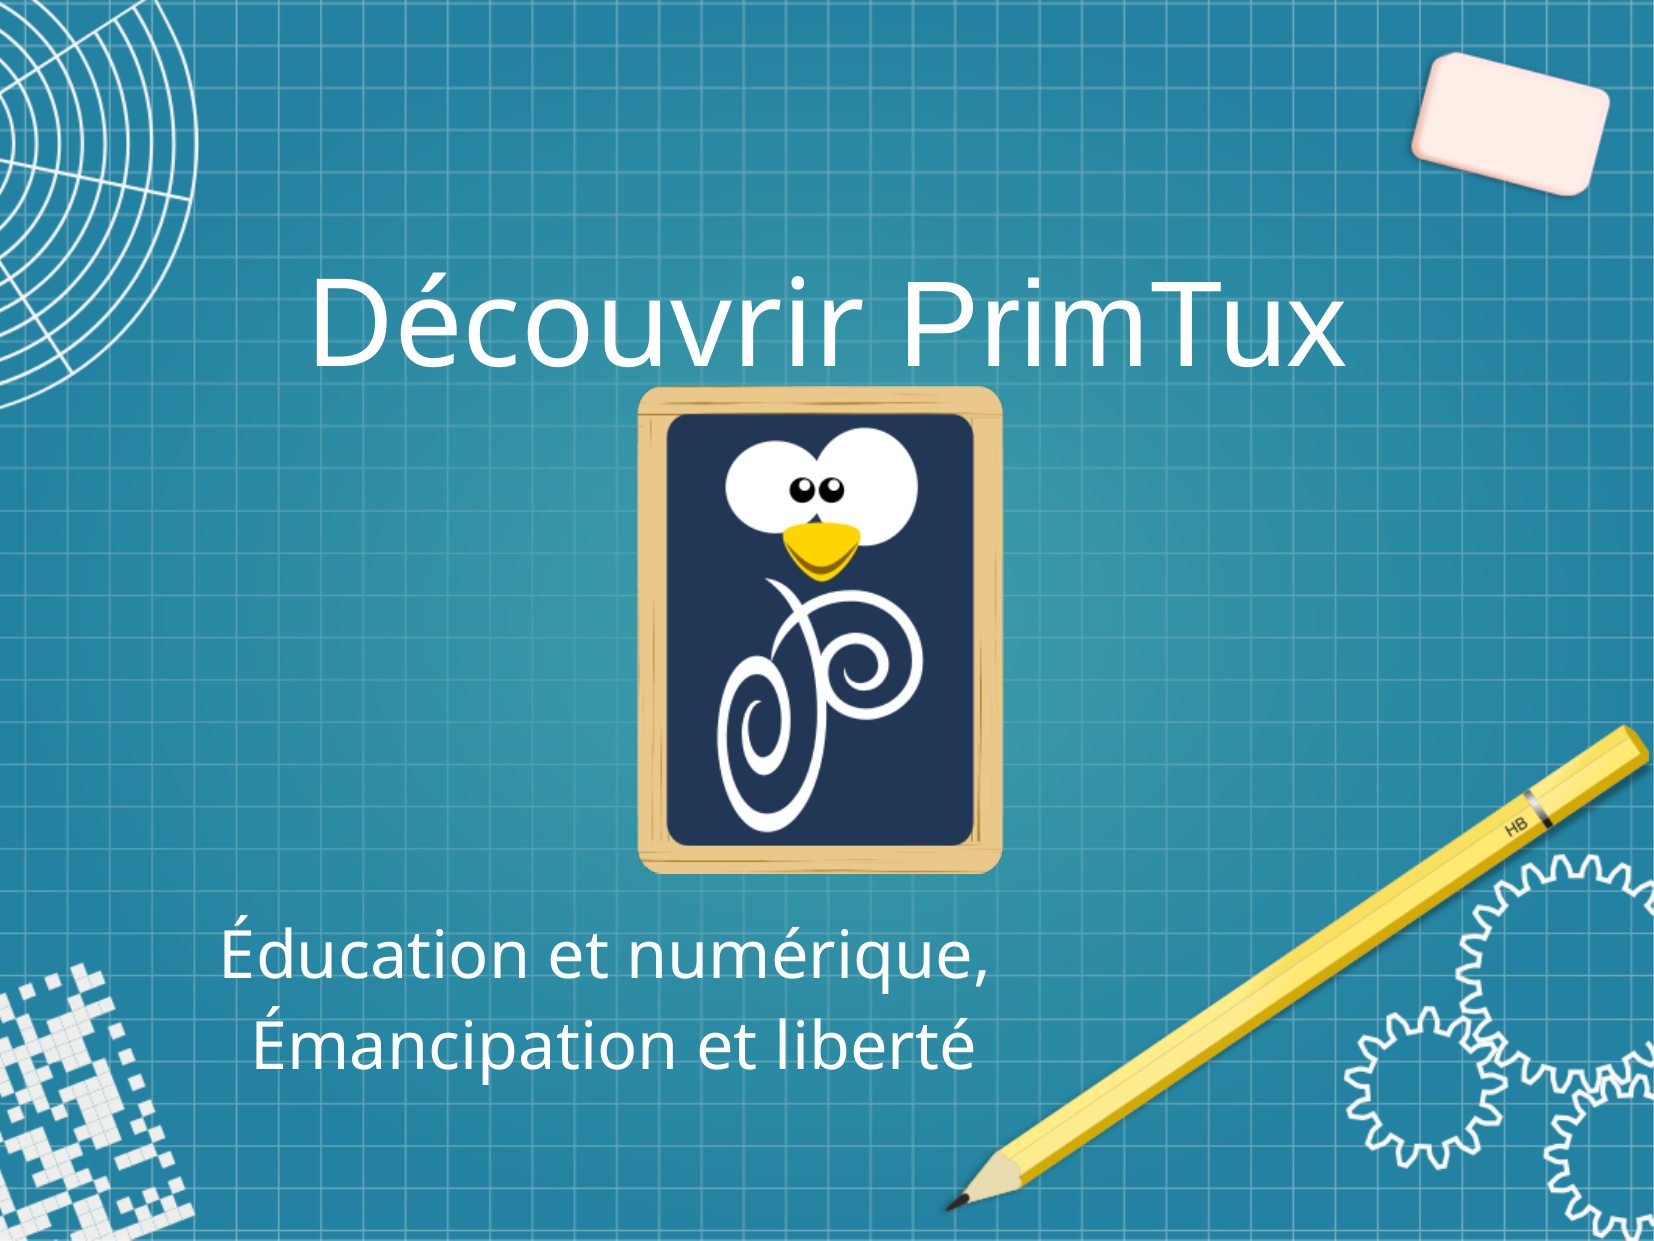

# Découvrir PrimTux
Éducation et numérique,
Émancipation et liberté